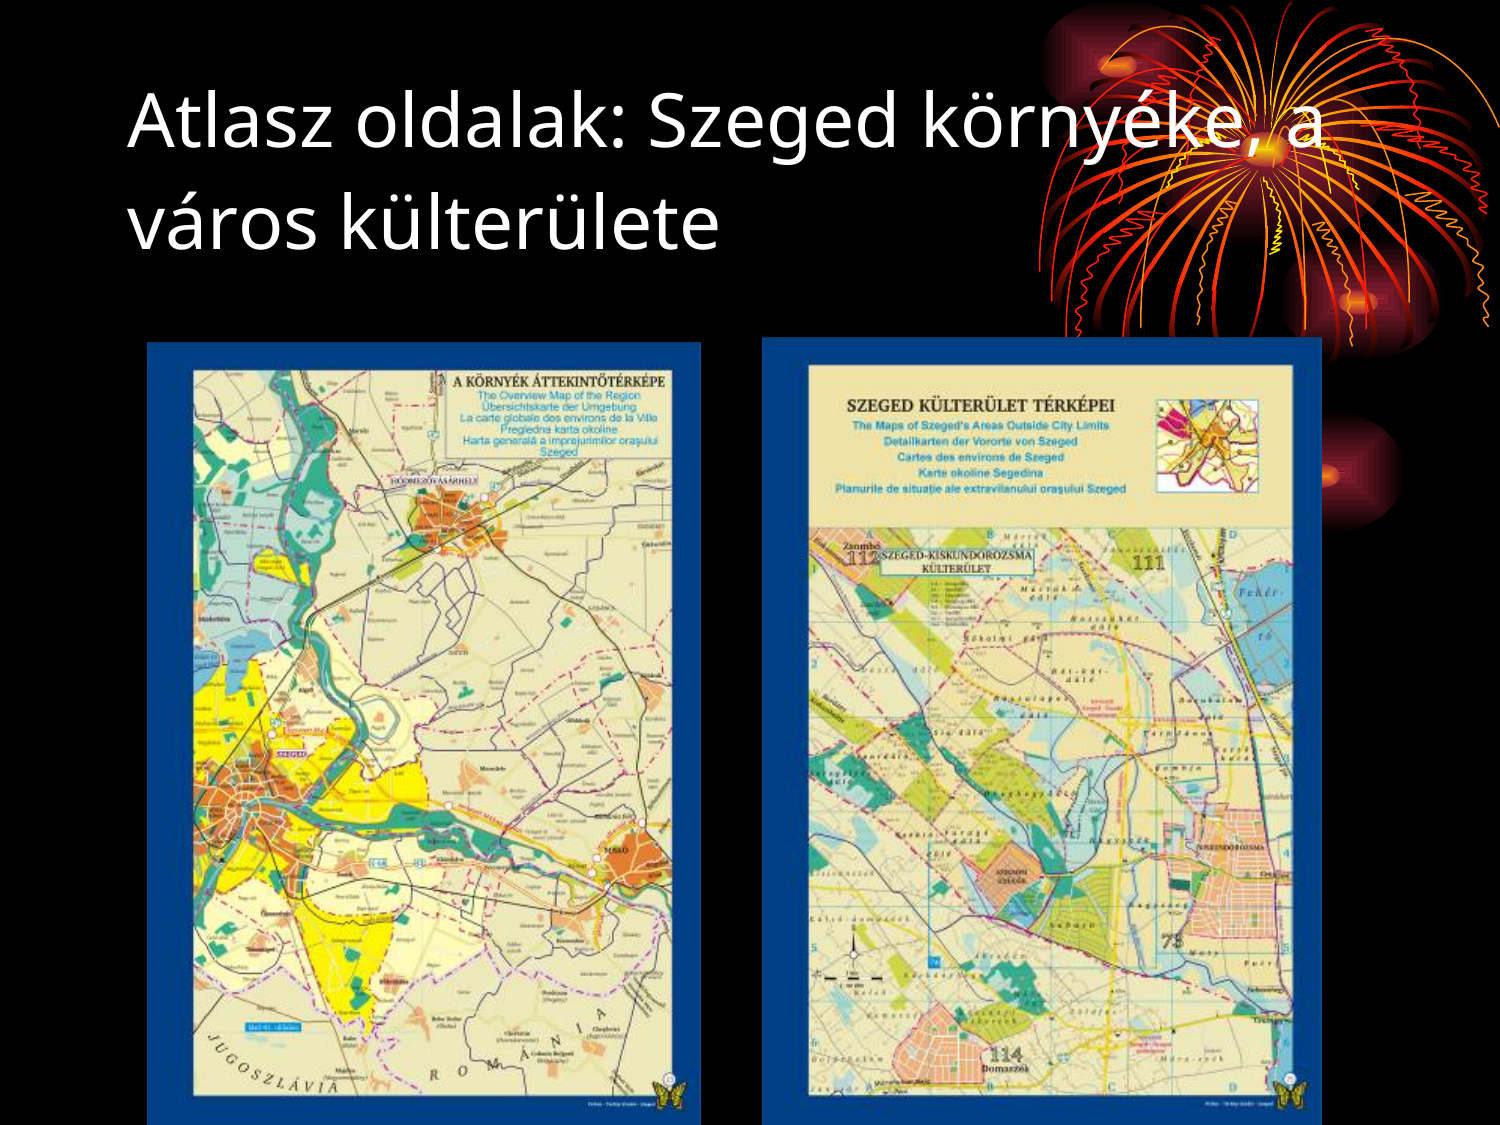

# Atlasz oldalak: Szeged környéke, a város külterülete